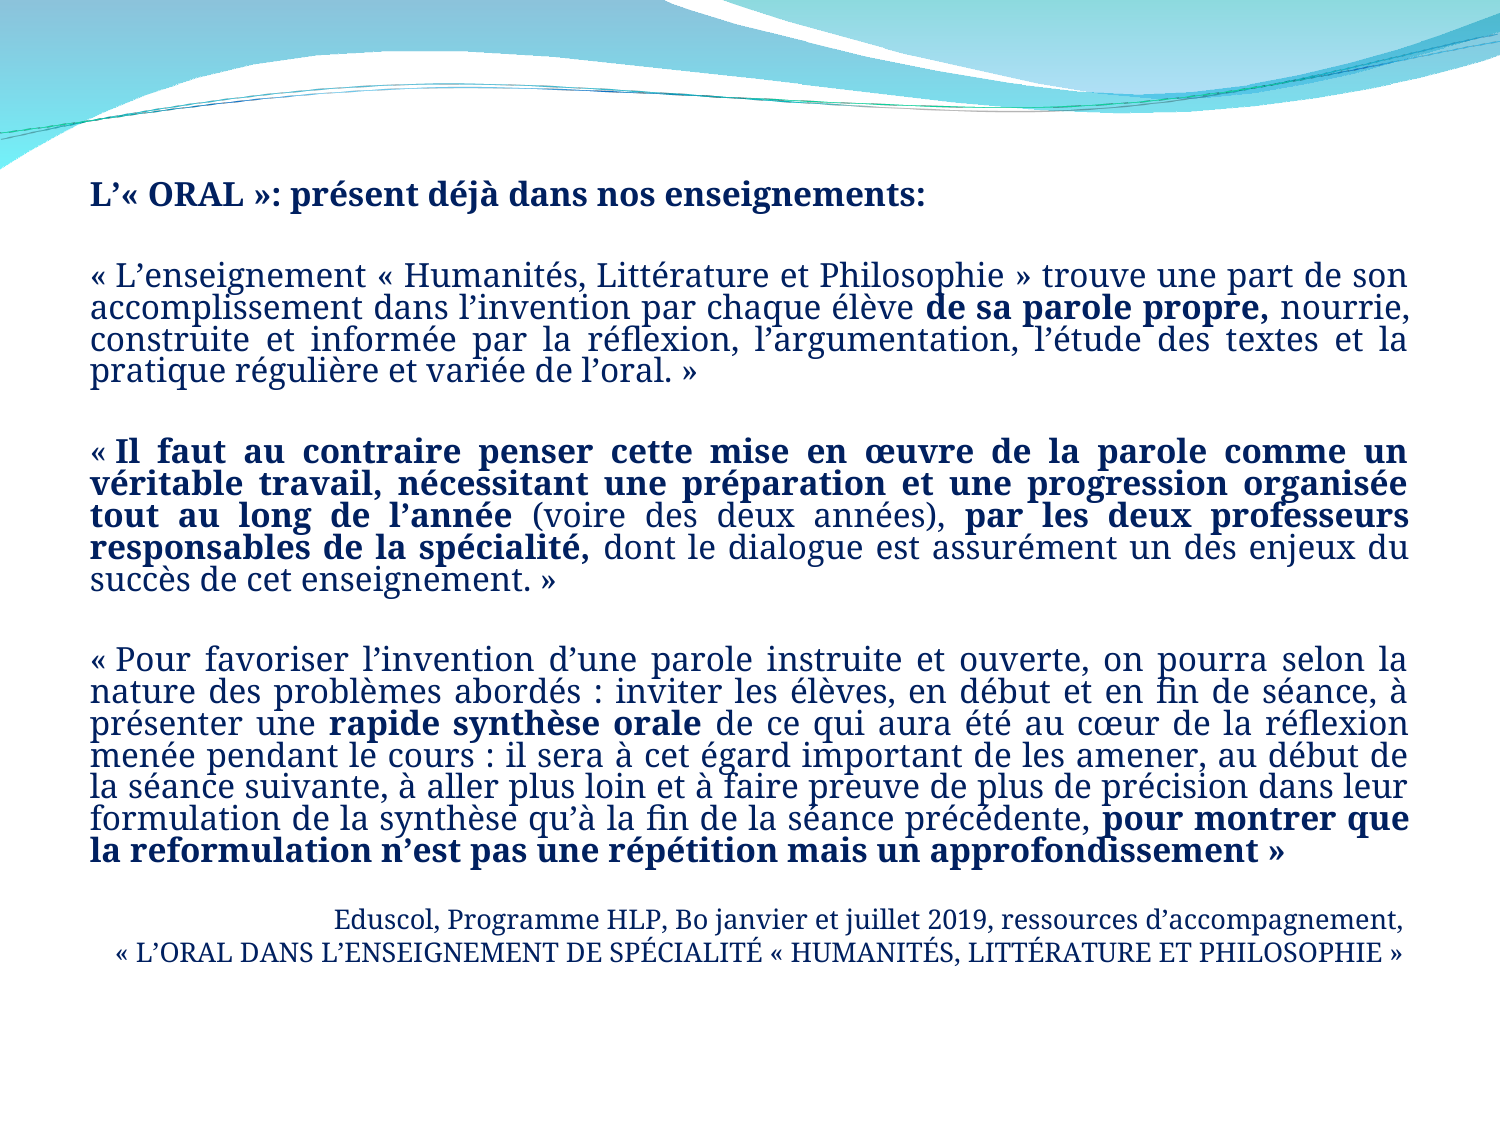

# L’« ORAL »: présent déjà dans nos enseignements:
« L’enseignement « Humanités, Littérature et Philosophie » trouve une part de son accomplissement dans l’invention par chaque élève de sa parole propre, nourrie, construite et informée par la réflexion, l’argumentation, l’étude des textes et la pratique régulière et variée de l’oral. »
« Il faut au contraire penser cette mise en œuvre de la parole comme un véritable travail, nécessitant une préparation et une progression organisée tout au long de l’année (voire des deux années), par les deux professeurs responsables de la spécialité, dont le dialogue est assurément un des enjeux du succès de cet enseignement. »
« Pour favoriser l’invention d’une parole instruite et ouverte, on pourra selon la nature des problèmes abordés : inviter les élèves, en début et en fin de séance, à présenter une rapide synthèse orale de ce qui aura été au cœur de la réflexion menée pendant le cours : il sera à cet égard important de les amener, au début de la séance suivante, à aller plus loin et à faire preuve de plus de précision dans leur formulation de la synthèse qu’à la fin de la séance précédente, pour montrer que la reformulation n’est pas une répétition mais un approfondissement »
Eduscol, Programme HLP, Bo janvier et juillet 2019, ressources d’accompagnement,
« L’ORAL DANS L’ENSEIGNEMENT DE SPÉCIALITÉ « HUMANITÉS, LITTÉRATURE ET PHILOSOPHIE »